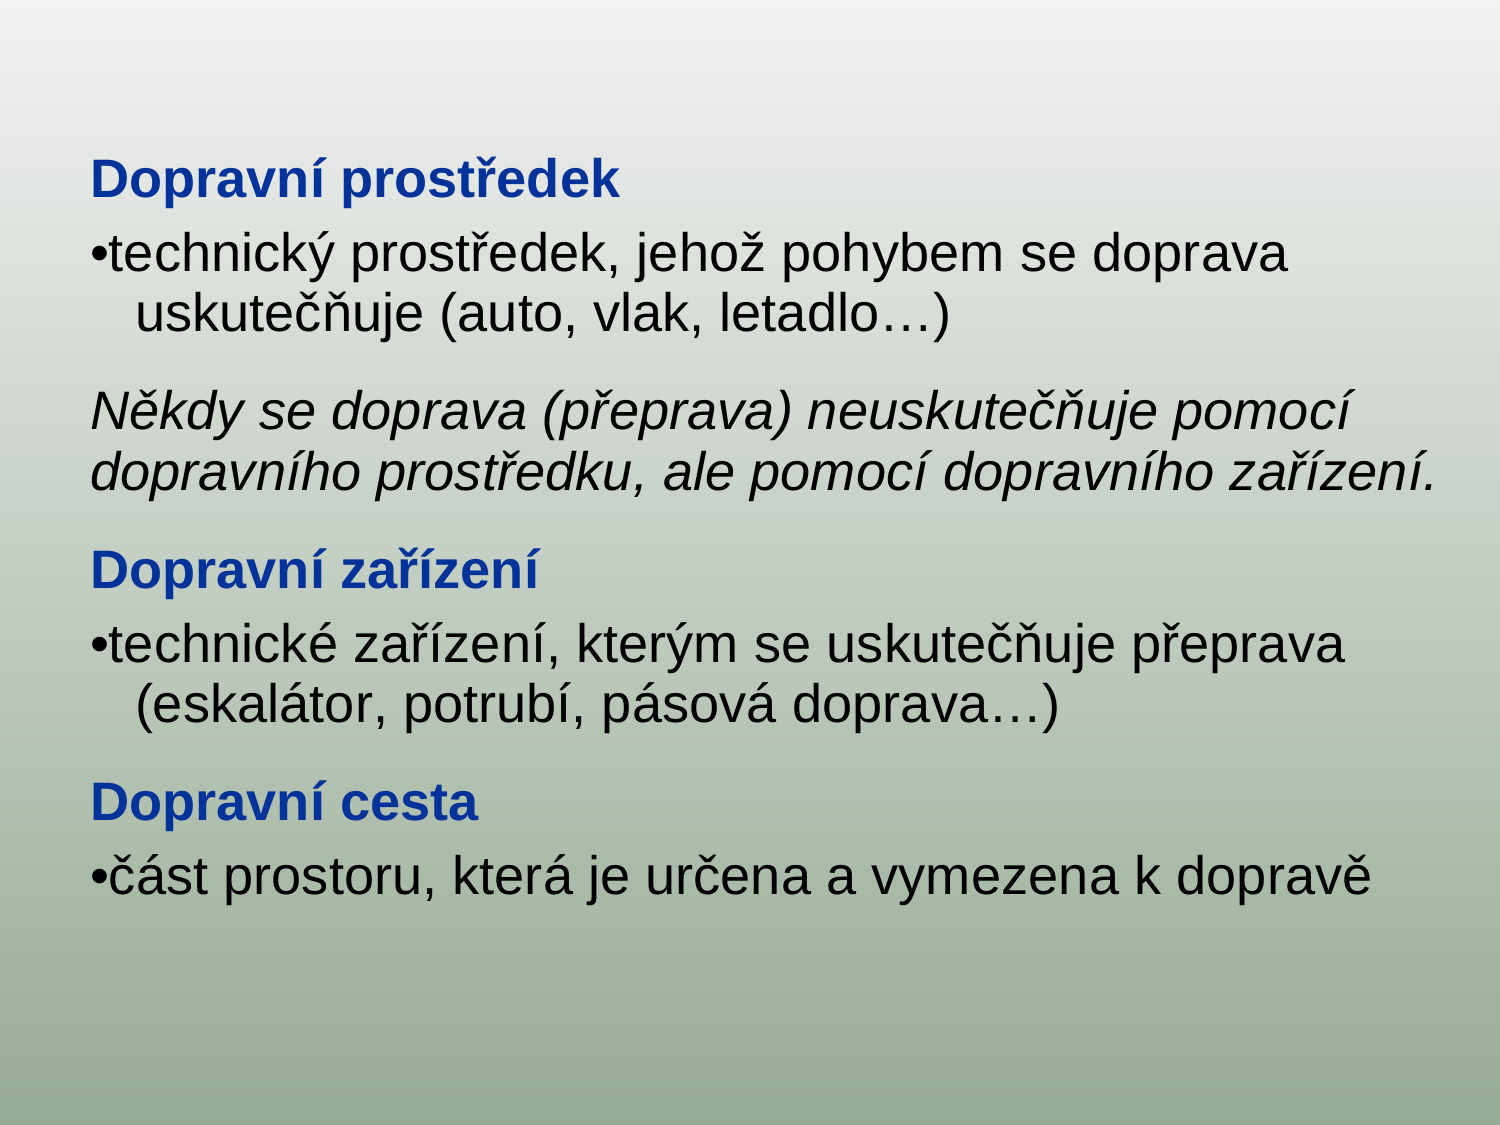

# Dopravní prostředek
technický prostředek, jehož pohybem se doprava
 uskutečňuje (auto, vlak, letadlo…)
Někdy se doprava (přeprava) neuskutečňuje pomocí dopravního prostředku, ale pomocí dopravního zařízení.
Dopravní zařízení
technické zařízení, kterým se uskutečňuje přeprava
 (eskalátor, potrubí, pásová doprava…)
Dopravní cesta
část prostoru, která je určena a vymezena k dopravě